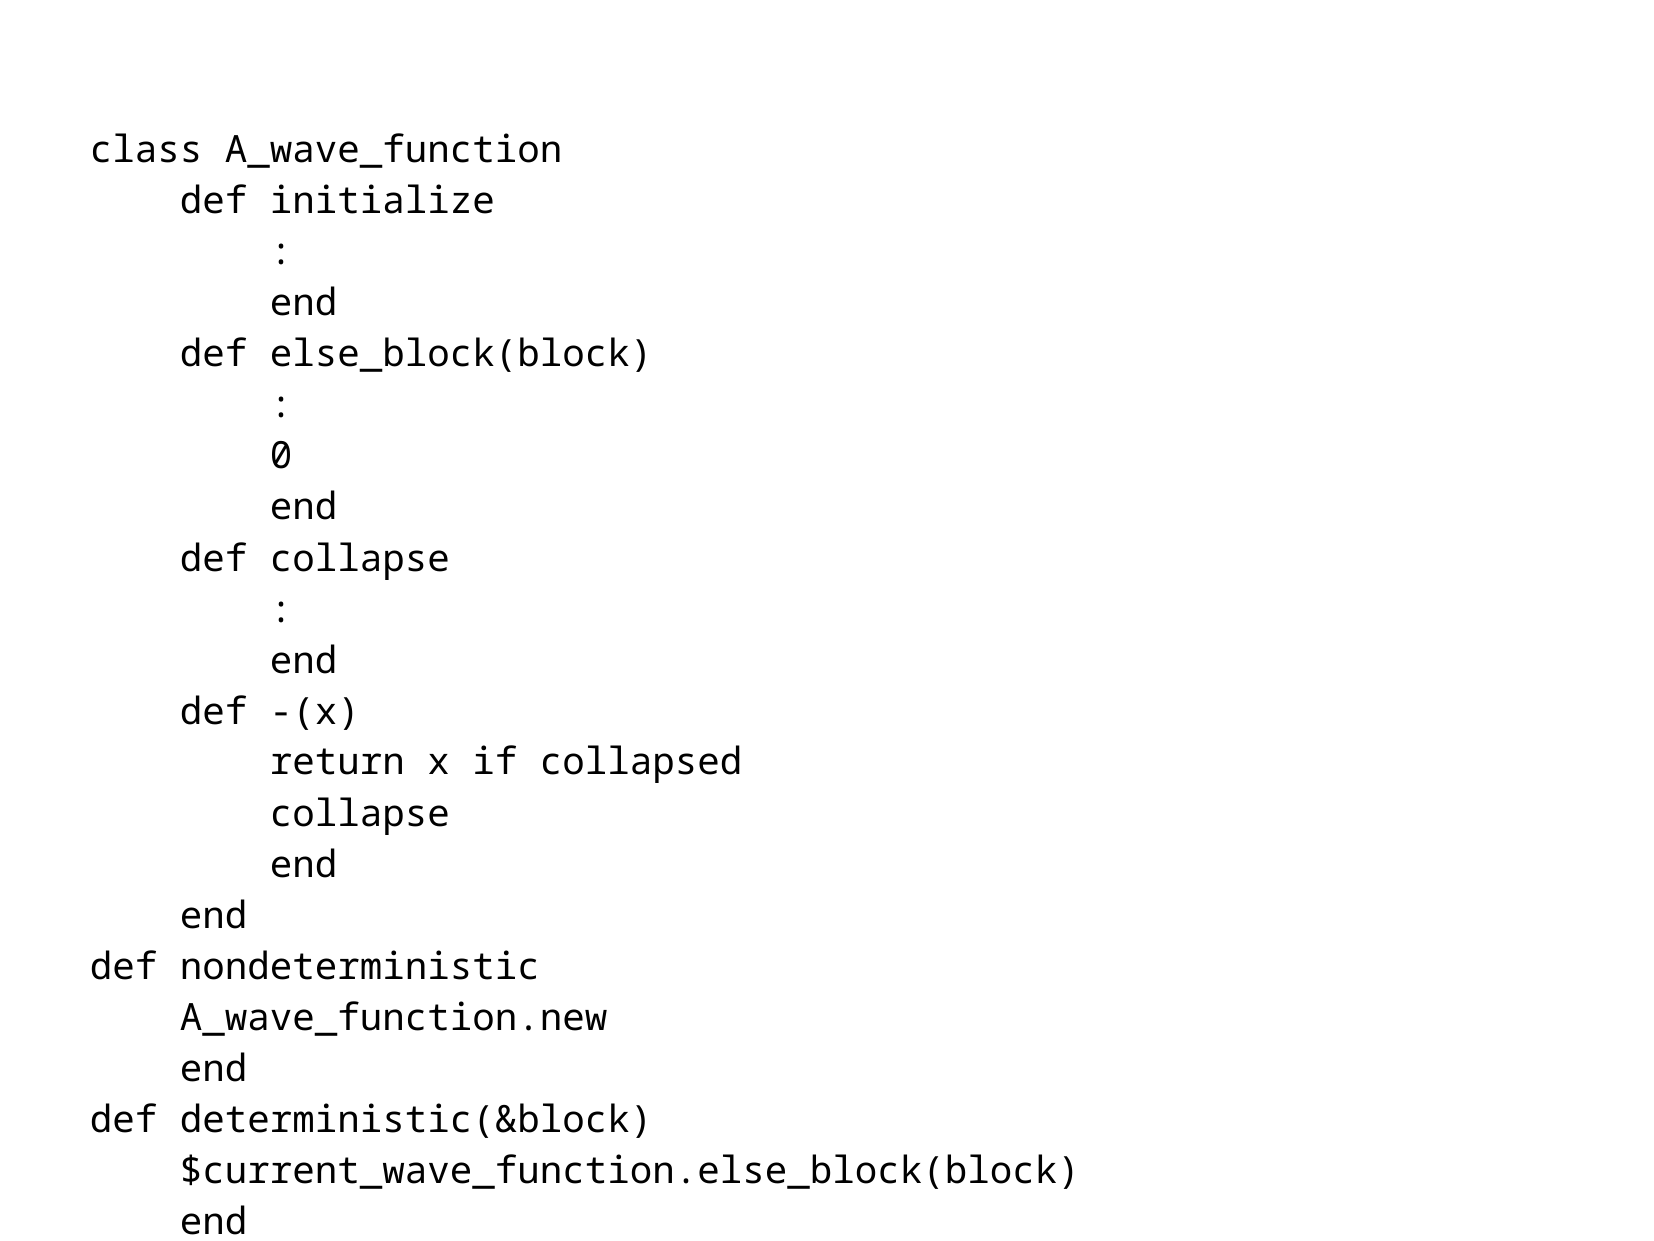

class A_wave_function
 def initialize
 :
 end
 def else_block(block)
 :
 0
 end
 def collapse
 :
 end
 def -(x)
 return x if collapsed
 collapse
 end
 end
def nondeterministic
 A_wave_function.new
 end
def deterministic(&block)
 $current_wave_function.else_block(block)
 end